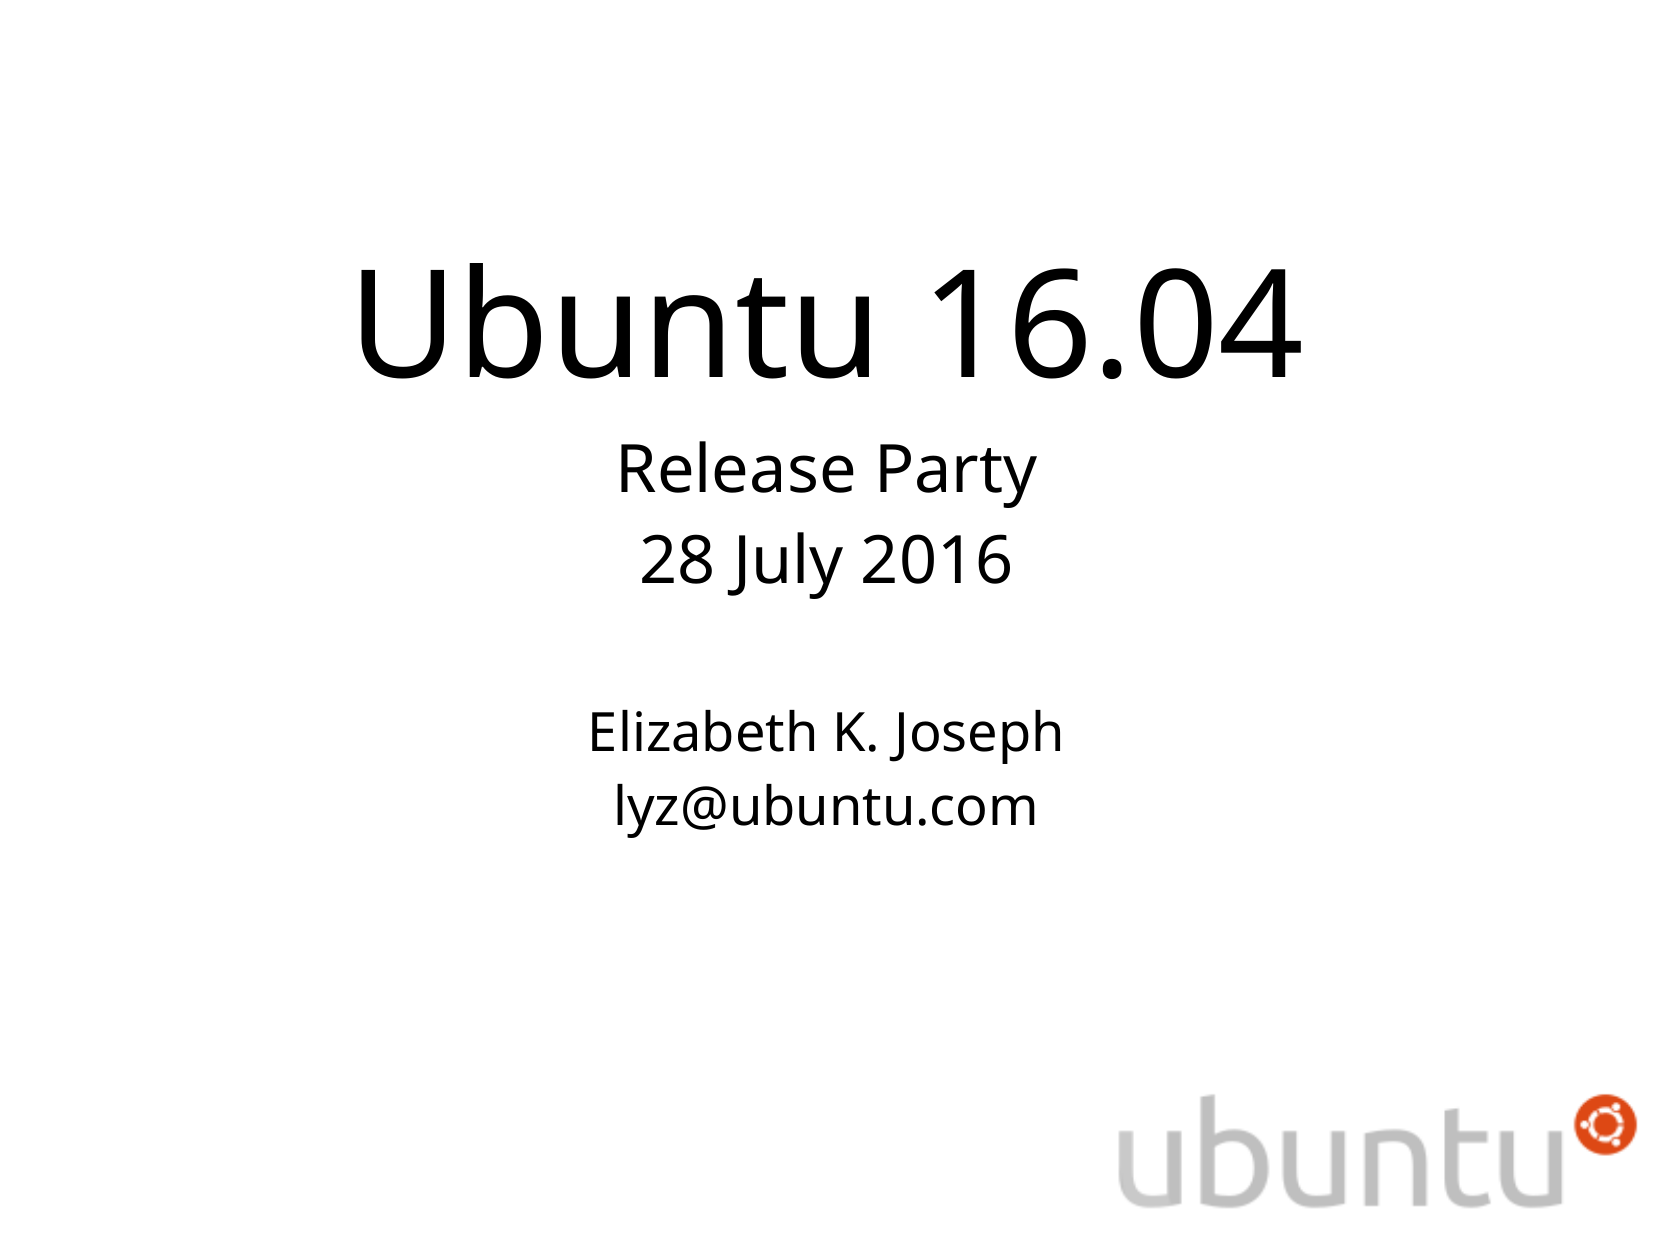

# Ubuntu 16.04
Release Party
28 July 2016
Elizabeth K. Joseph
lyz@ubuntu.com